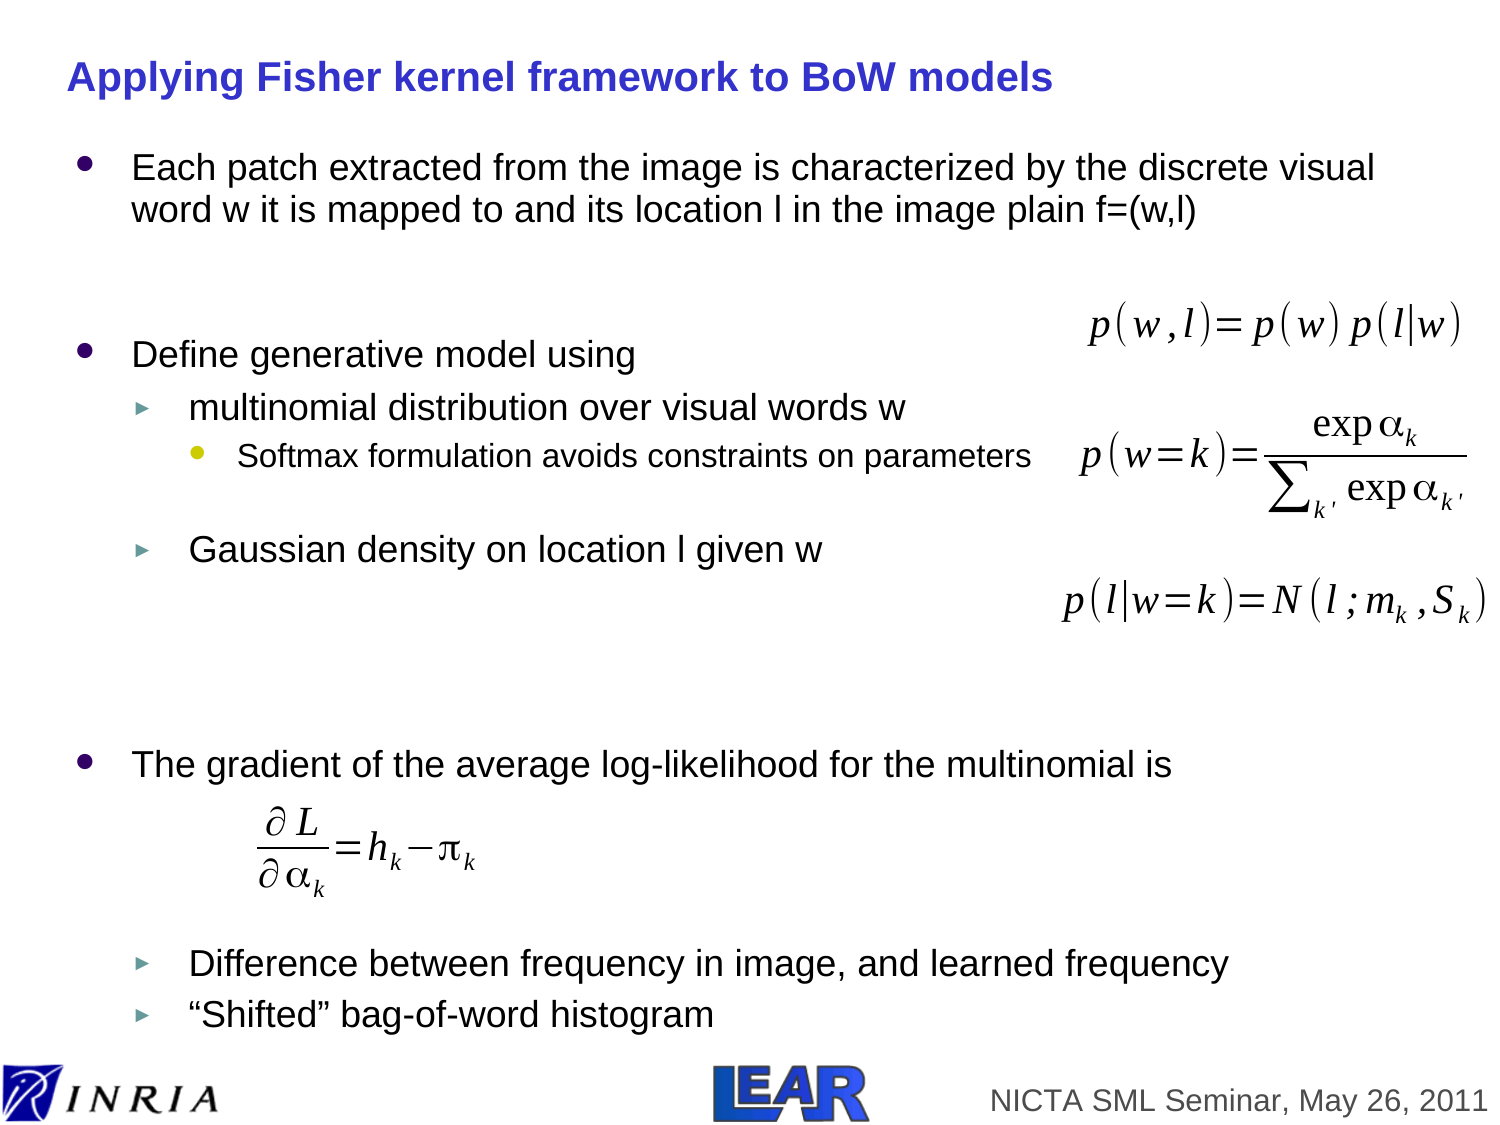

# Applying Fisher kernel framework to BoW models
Each patch extracted from the image is characterized by the discrete visual word w it is mapped to and its location l in the image plain f=(w,l)
Define generative model using
multinomial distribution over visual words w
Softmax formulation avoids constraints on parameters
Gaussian density on location l given w
The gradient of the average log-likelihood for the multinomial is
Difference between frequency in image, and learned frequency
“Shifted” bag-of-word histogram